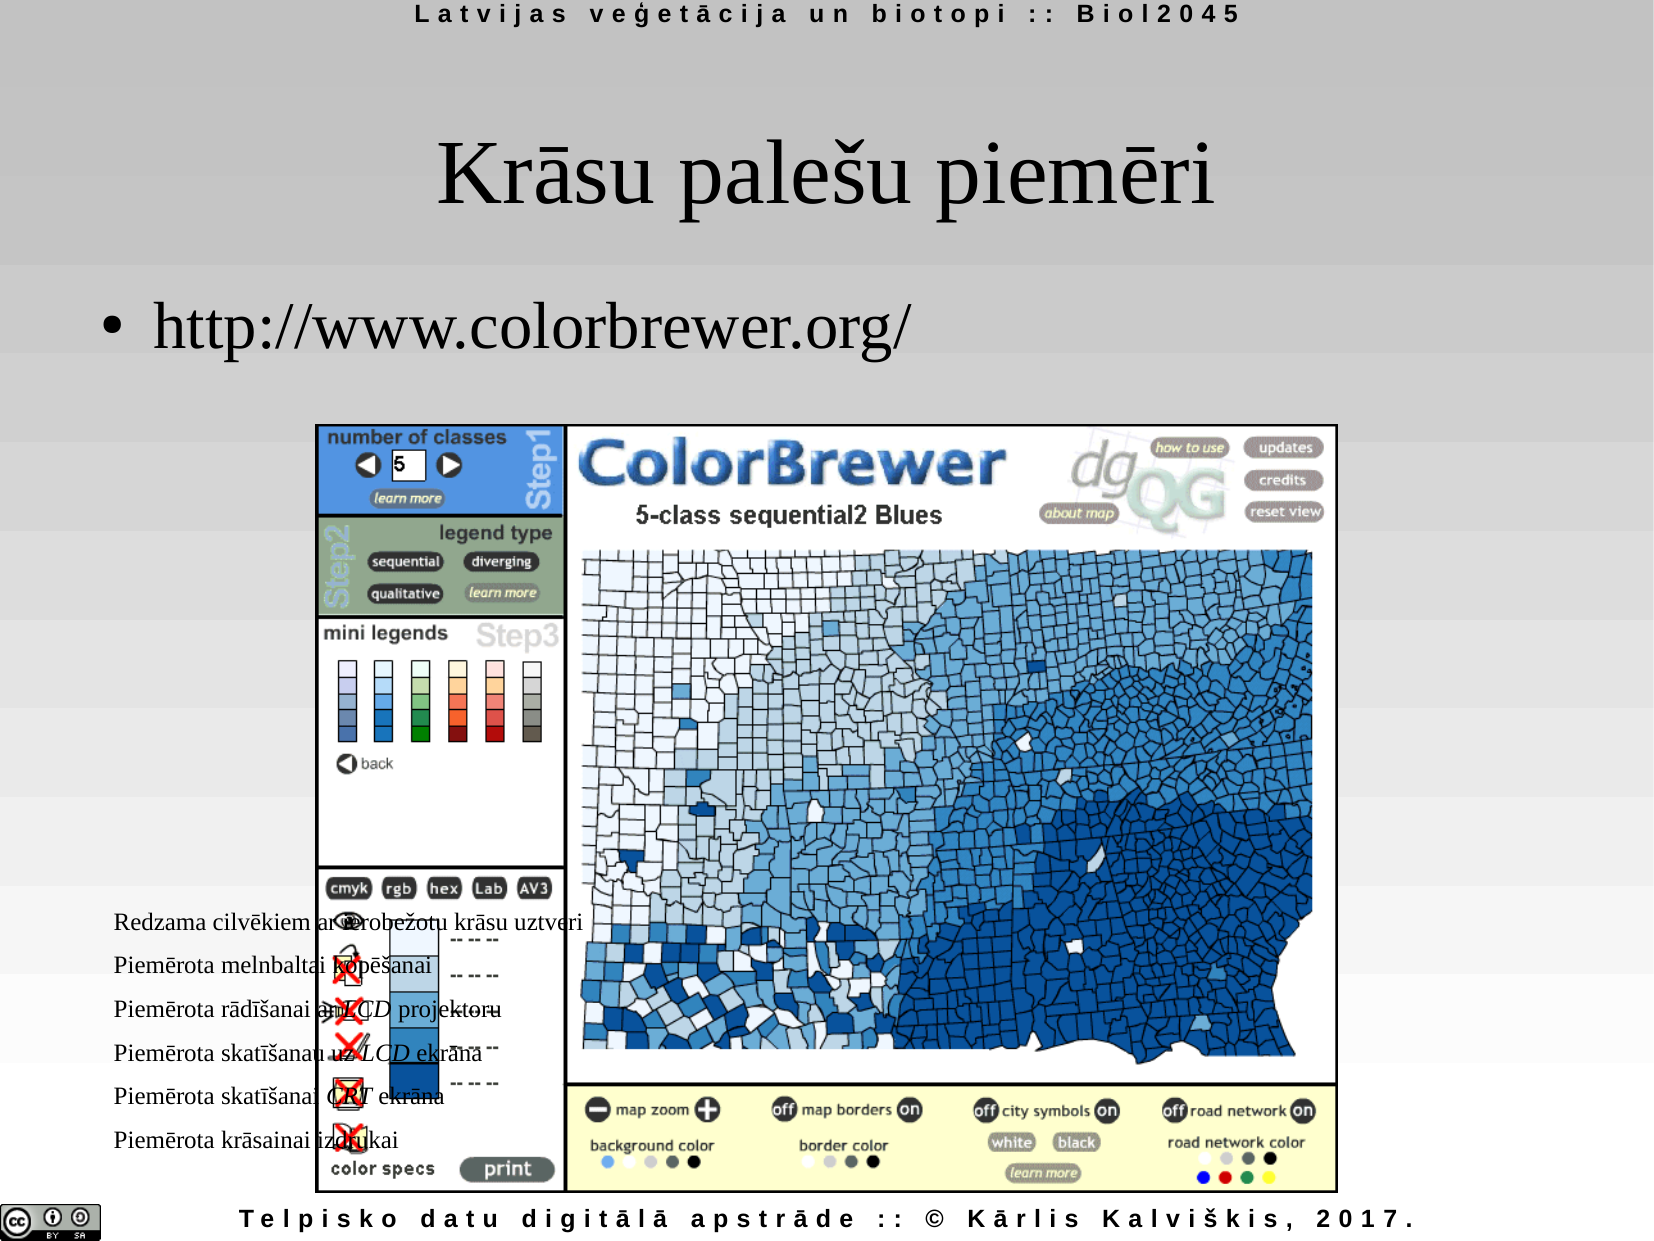

# Krāsu palešu piemēri
http://www.colorbrewer.org/
Redzama cilvēkiem ar ierobežotu krāsu uztveri
Piemērota melnbaltai kopēšanai
Piemērota rādīšanai ar LCD projektoru
Piemērota skatīšanau uz LCD ekrāna
Piemērota skatīšanai CRT ekrāna
Piemērota krāsainai izdrukai